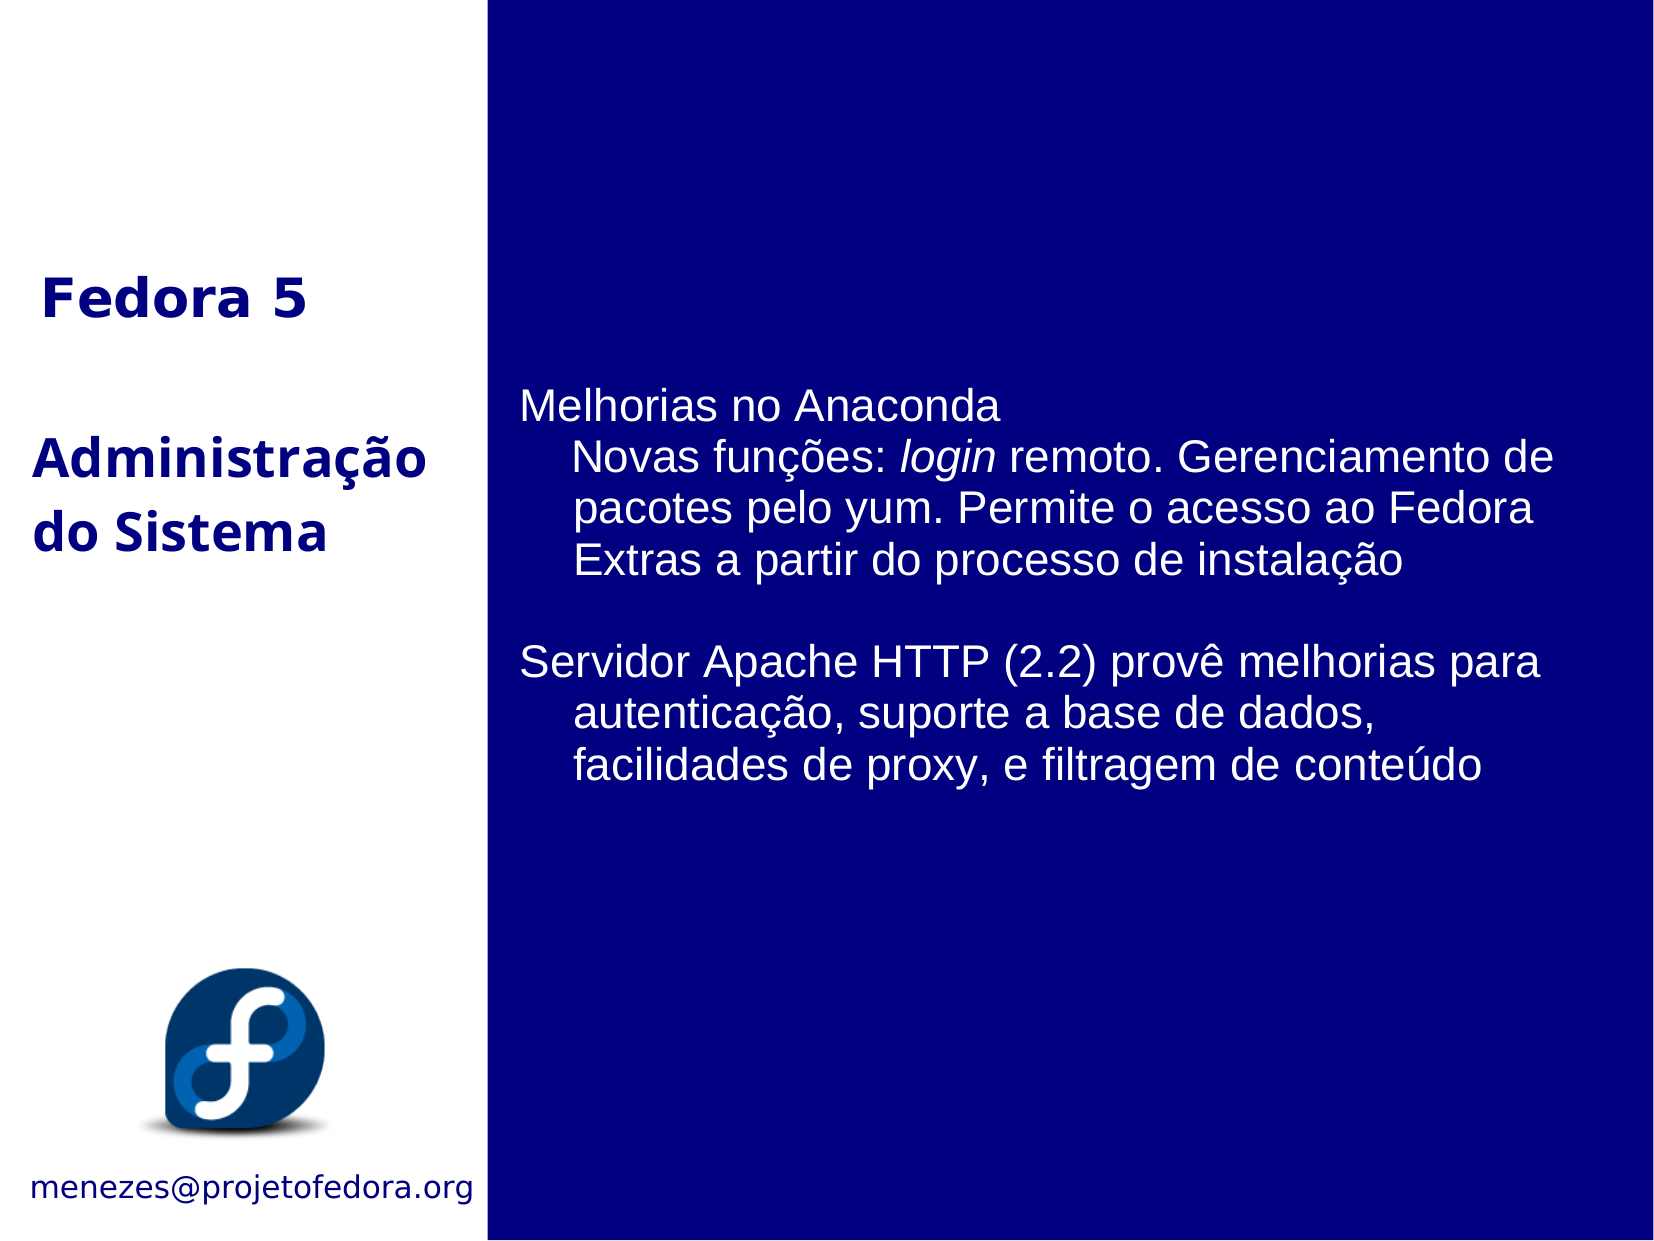

Fedora 5
Melhorias no Anaconda
 Novas funções: login remoto. Gerenciamento de pacotes pelo yum. Permite o acesso ao Fedora Extras a partir do processo de instalação
Servidor Apache HTTP (2.2) provê melhorias para autenticação, suporte a base de dados, facilidades de proxy, e filtragem de conteúdo
Administração
do Sistema